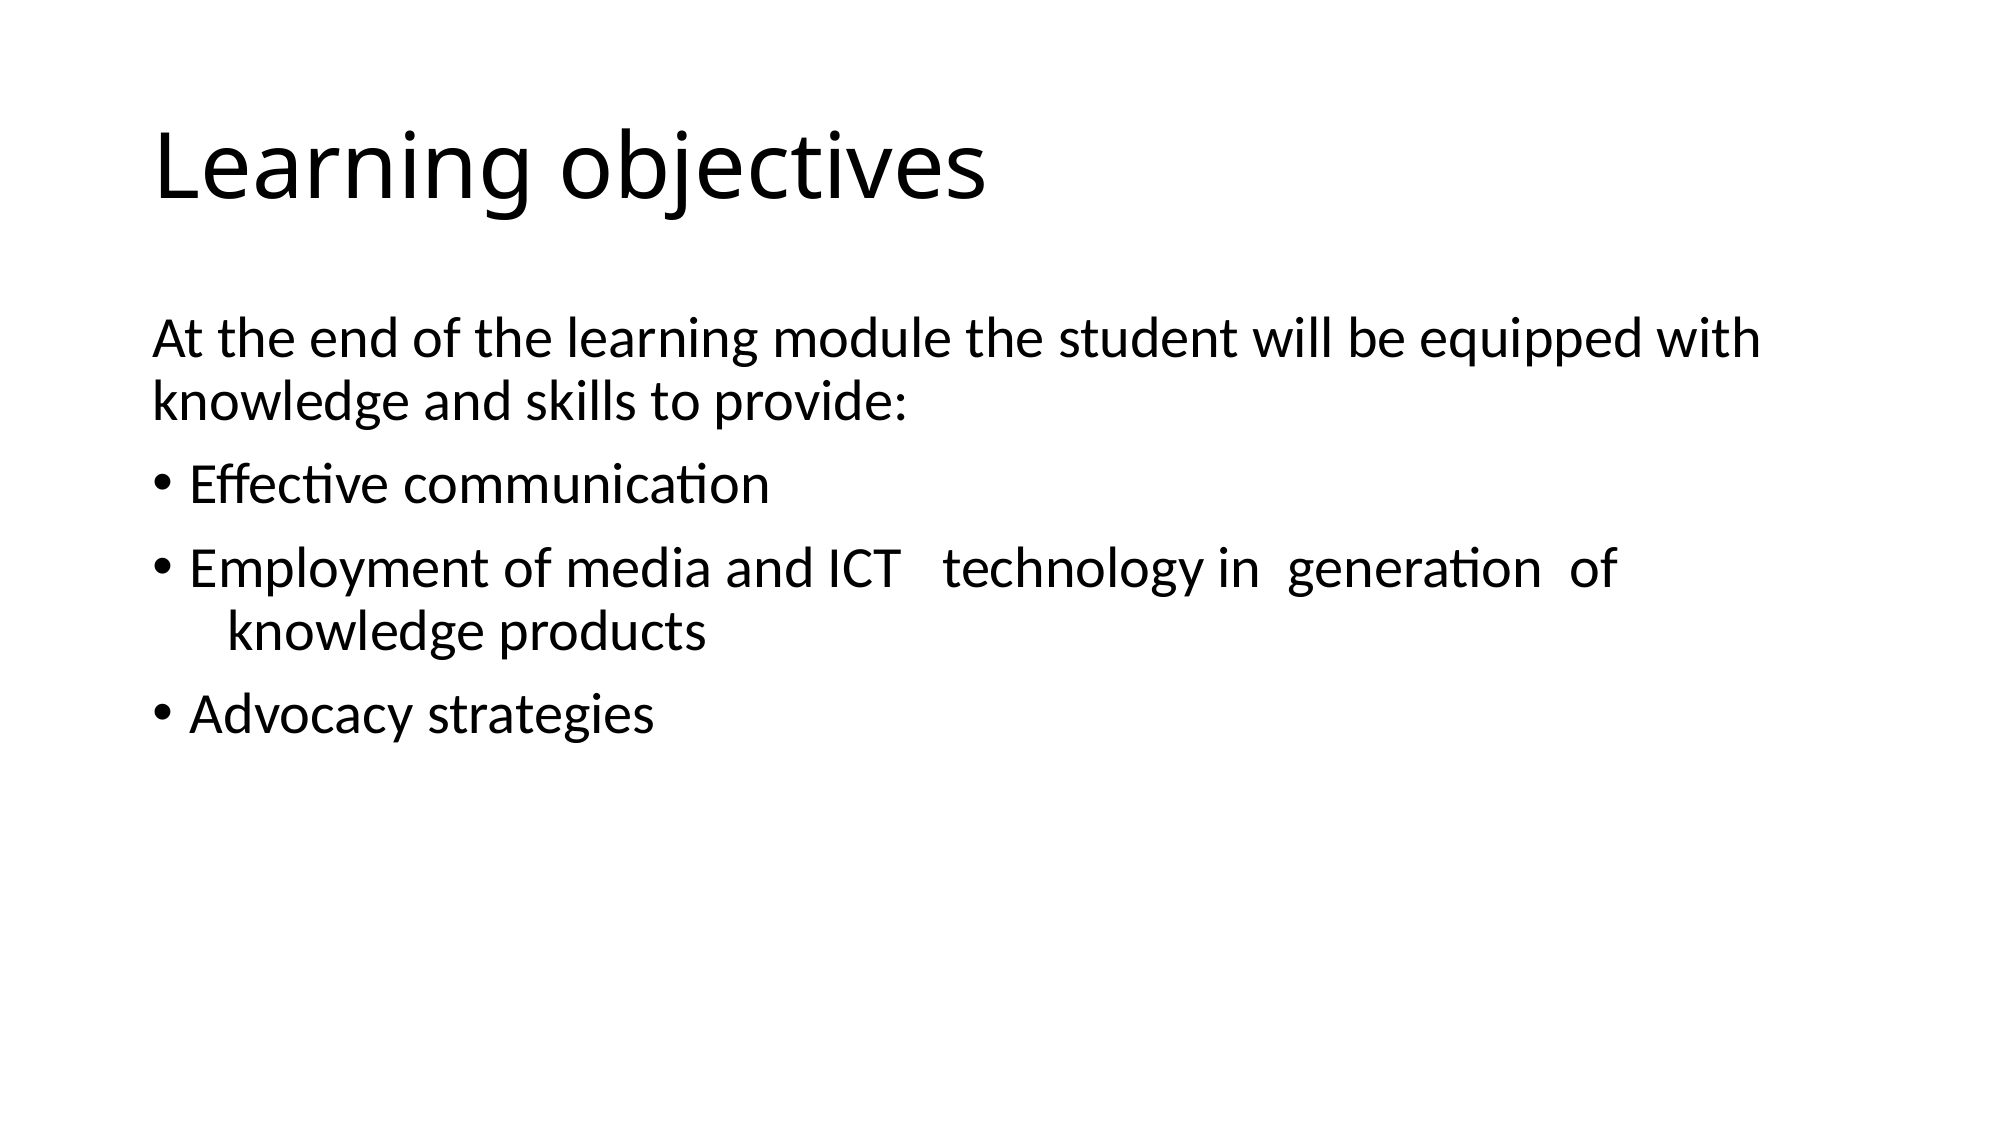

# Learning objectives
At the end of the learning module the student will be equipped with knowledge and skills to provide:
Effective communication
Employment of media and ICT technology in generation of knowledge products
Advocacy strategies